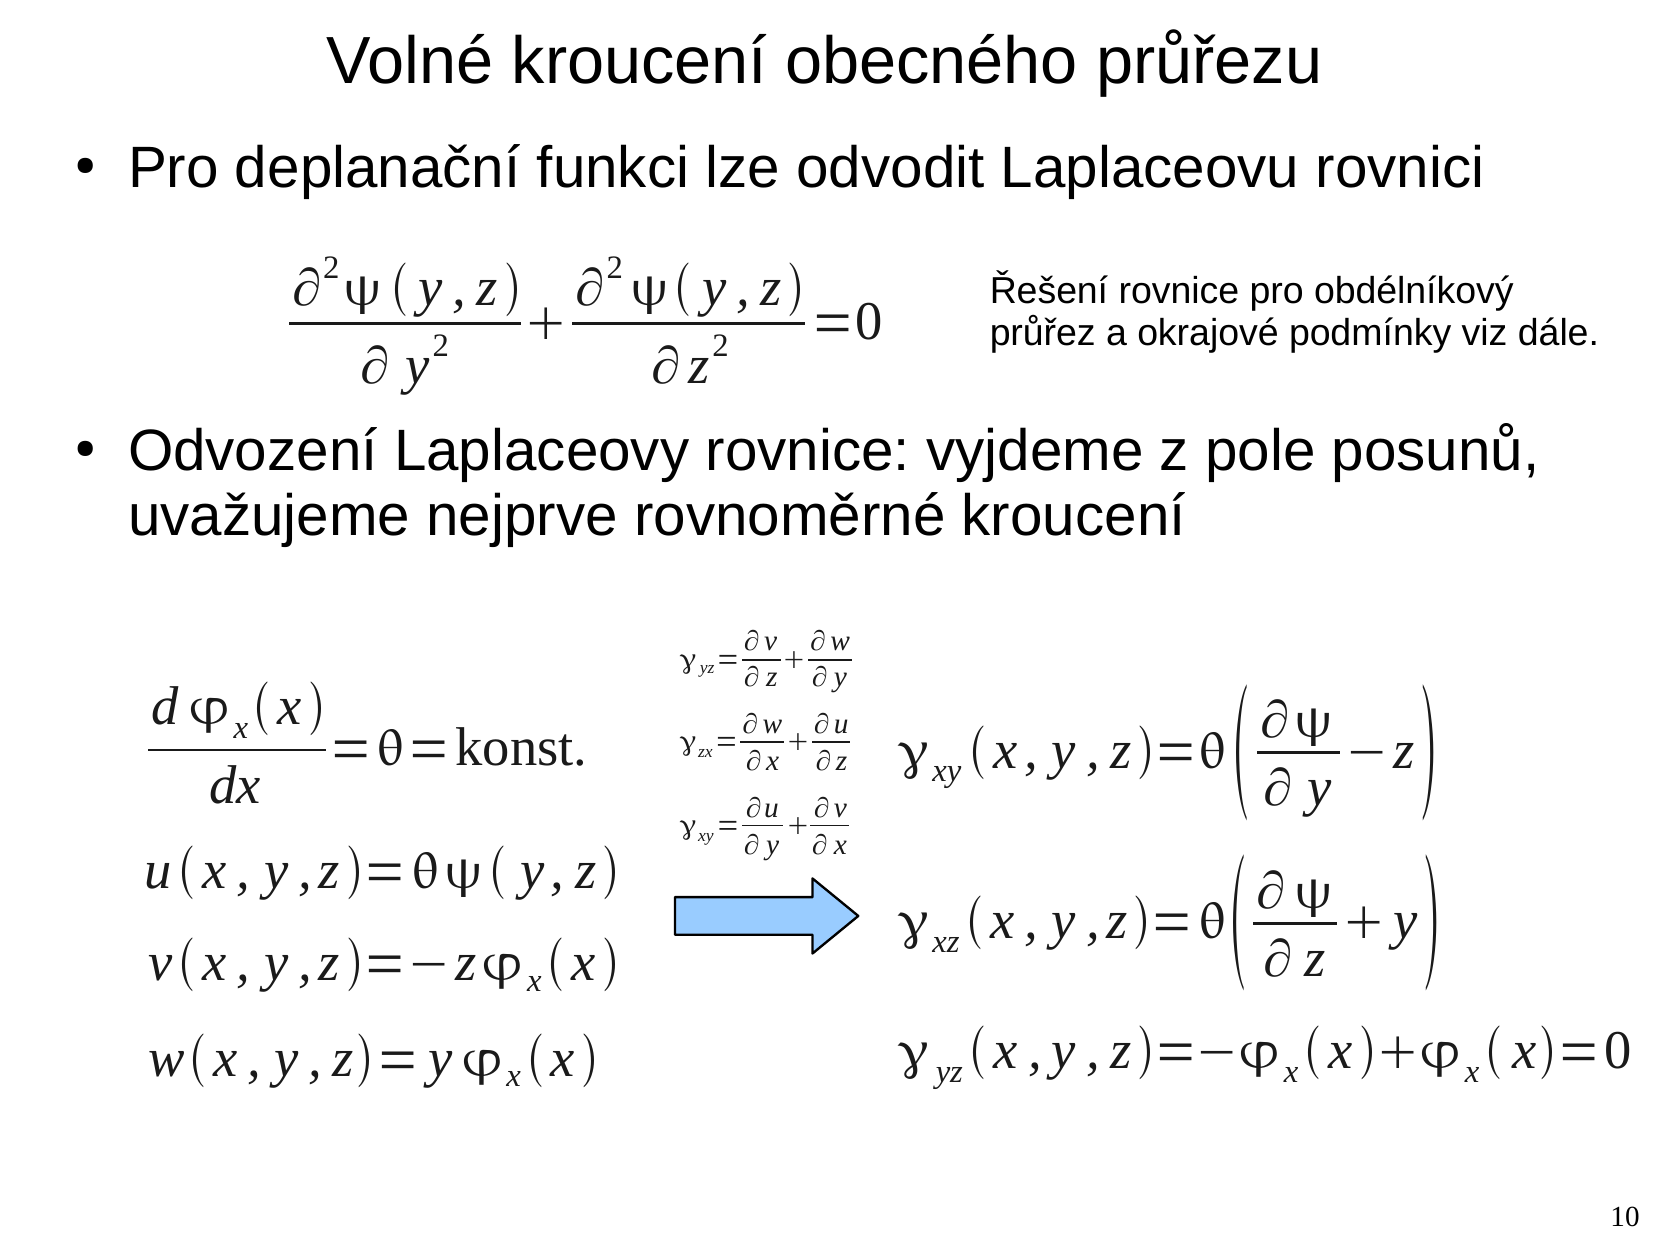

# Volné kroucení obecného průřezu
Pro deplanační funkci lze odvodit Laplaceovu rovnici
Odvození Laplaceovy rovnice: vyjdeme z pole posunů, uvažujeme nejprve rovnoměrné kroucení
Řešení rovnice pro obdélníkový průřez a okrajové podmínky viz dále.
10